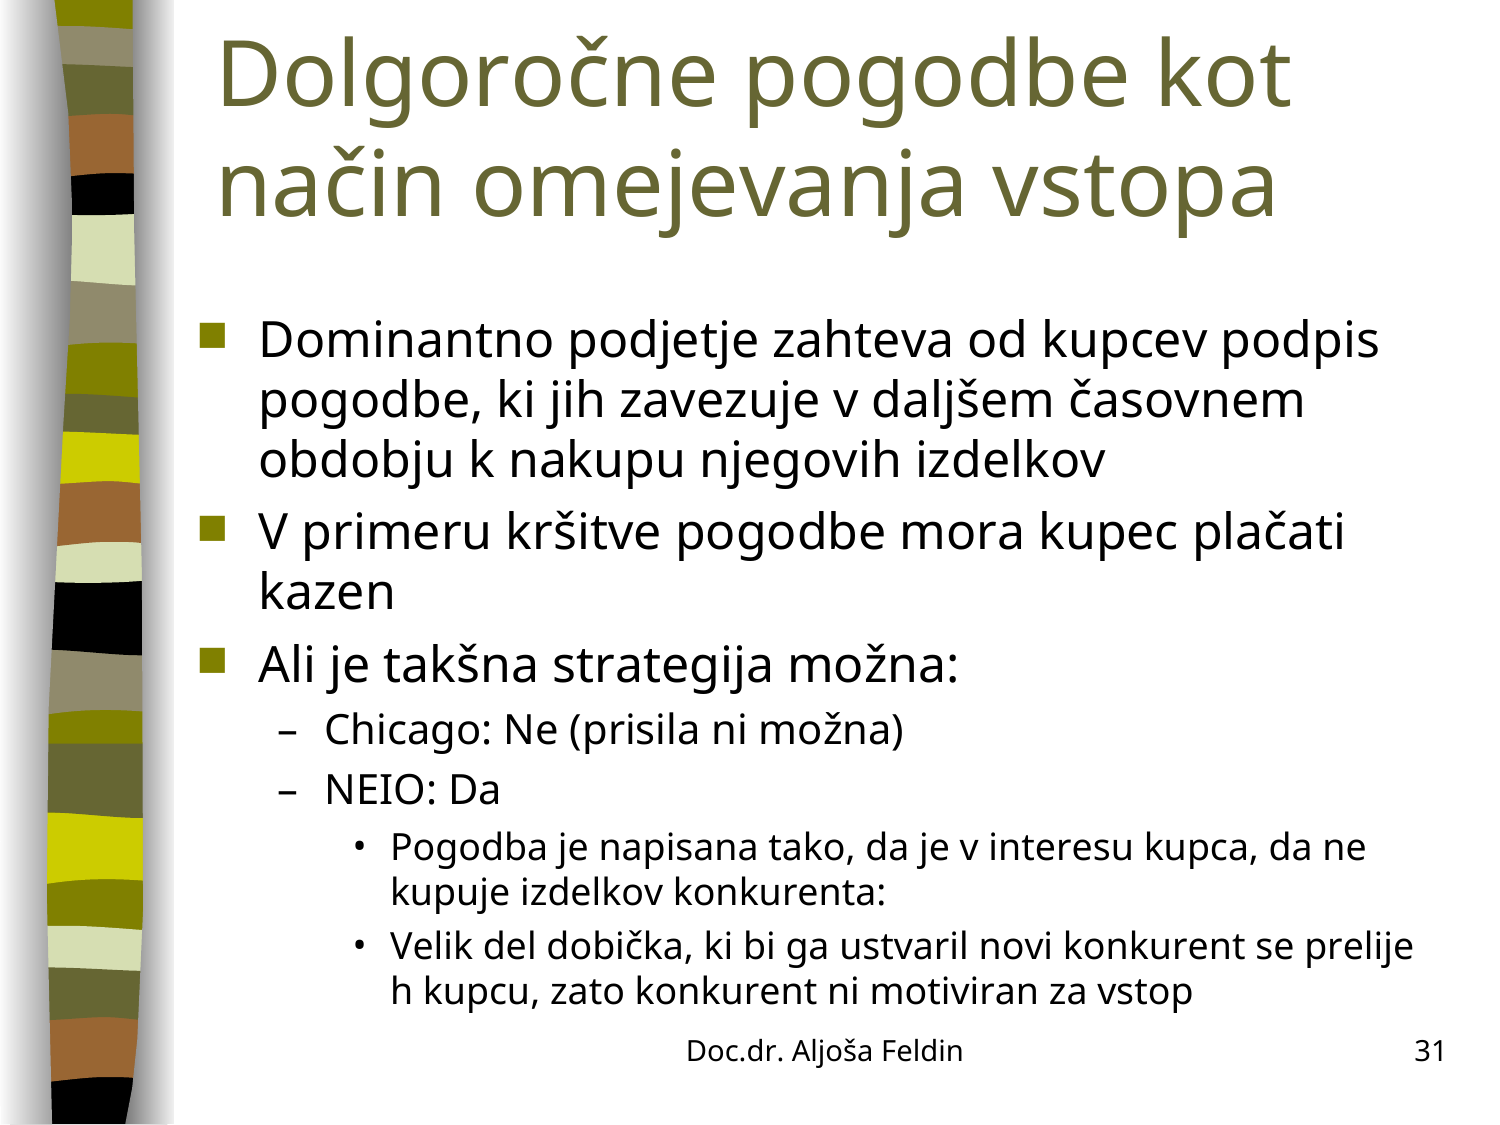

# Dolgoročne pogodbe kot način omejevanja vstopa
Dominantno podjetje zahteva od kupcev podpis pogodbe, ki jih zavezuje v daljšem časovnem obdobju k nakupu njegovih izdelkov
V primeru kršitve pogodbe mora kupec plačati kazen
Ali je takšna strategija možna:
Chicago: Ne (prisila ni možna)
NEIO: Da
Pogodba je napisana tako, da je v interesu kupca, da ne kupuje izdelkov konkurenta:
Velik del dobička, ki bi ga ustvaril novi konkurent se prelije h kupcu, zato konkurent ni motiviran za vstop
Doc.dr. Aljoša Feldin